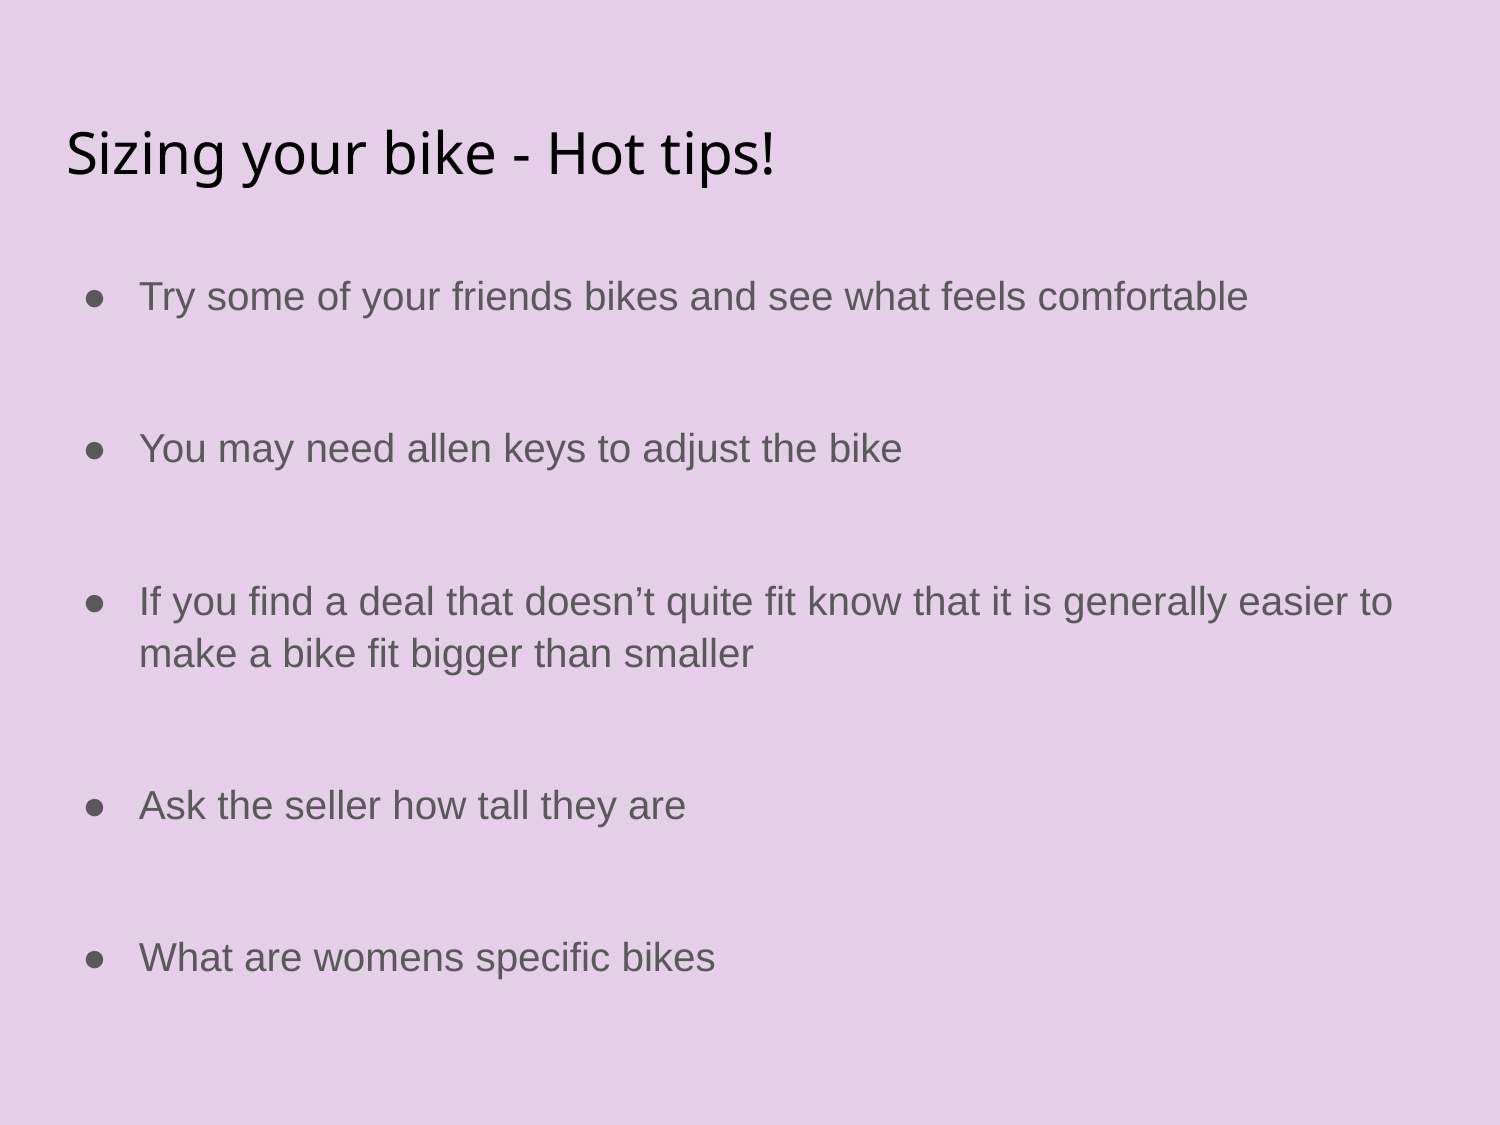

# Sizing your bike - Hot tips!
Try some of your friends bikes and see what feels comfortable
You may need allen keys to adjust the bike
If you find a deal that doesn’t quite fit know that it is generally easier to make a bike fit bigger than smaller
Ask the seller how tall they are
What are womens specific bikes